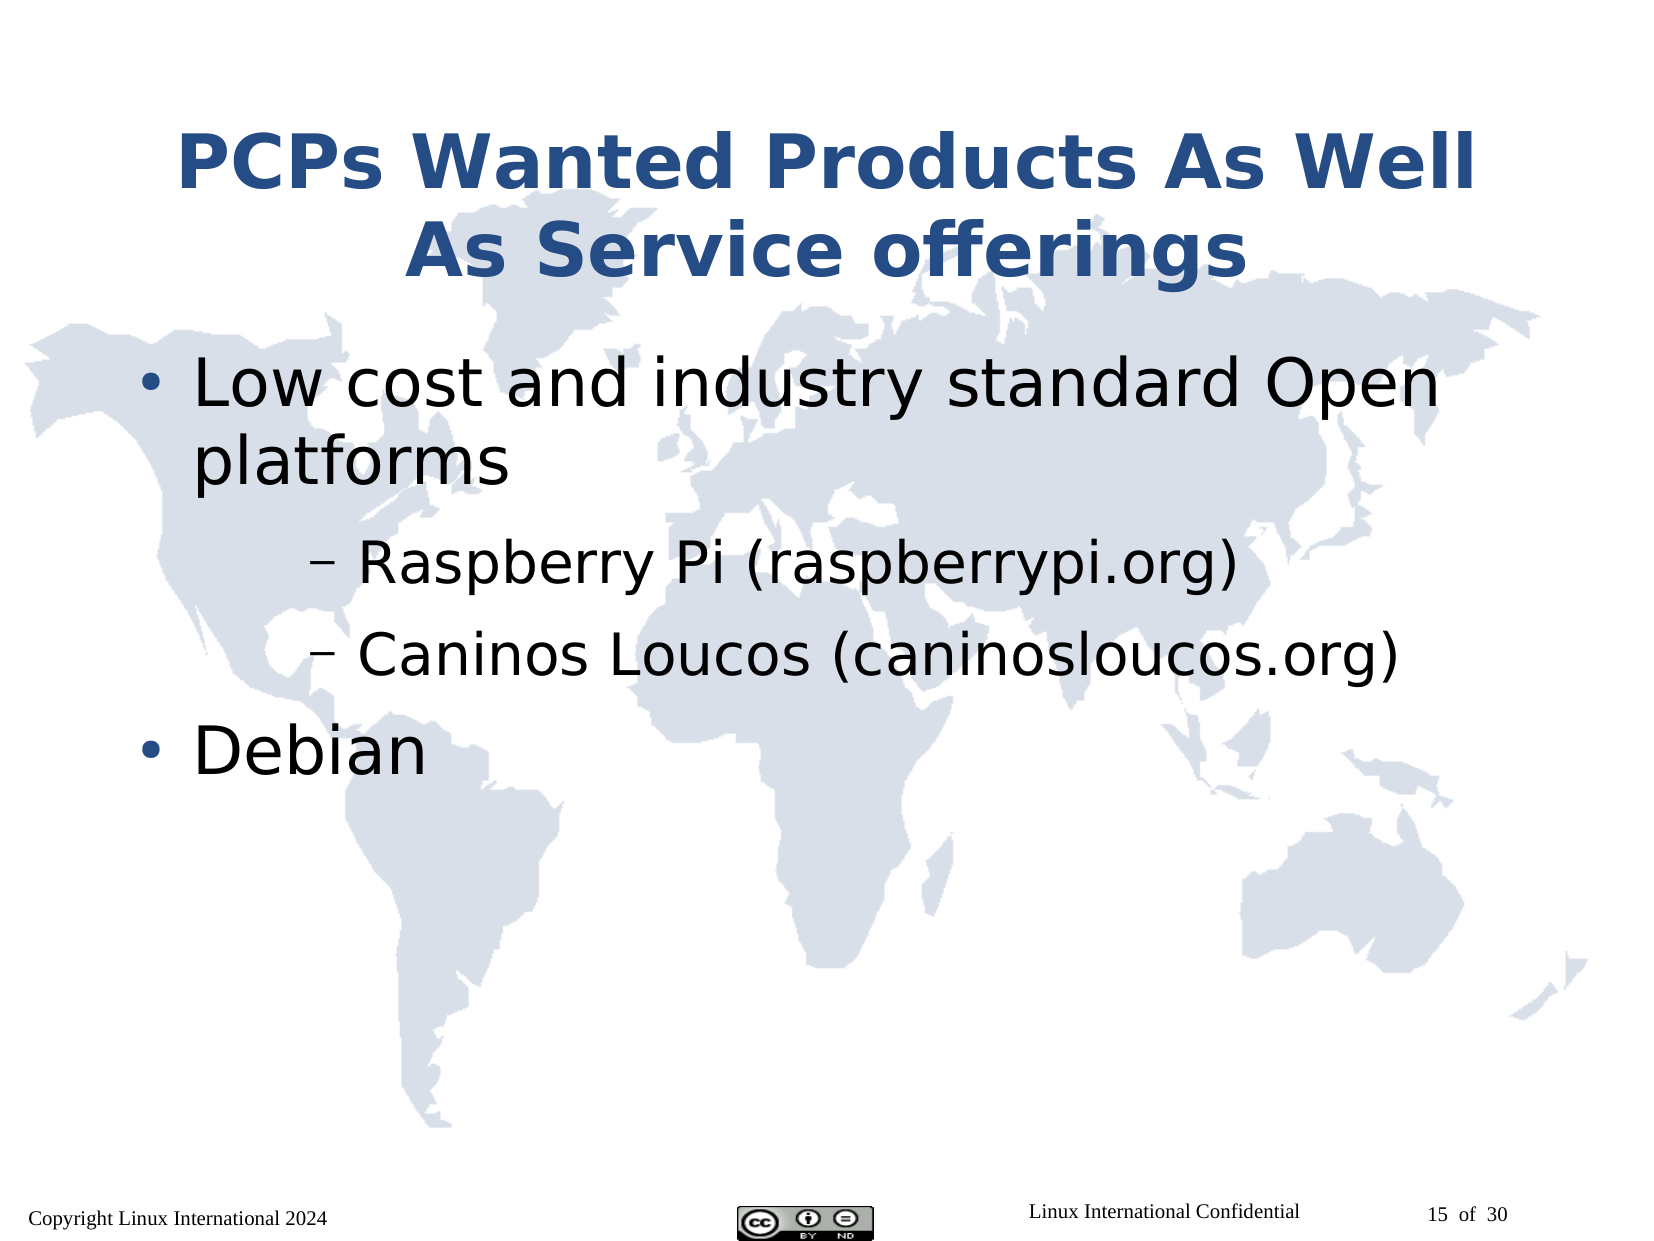

# PCPs Wanted Products As Well As Service offerings
Low cost and industry standard Open platforms
Raspberry Pi (raspberrypi.org)
Caninos Loucos (caninosloucos.org)
Debian